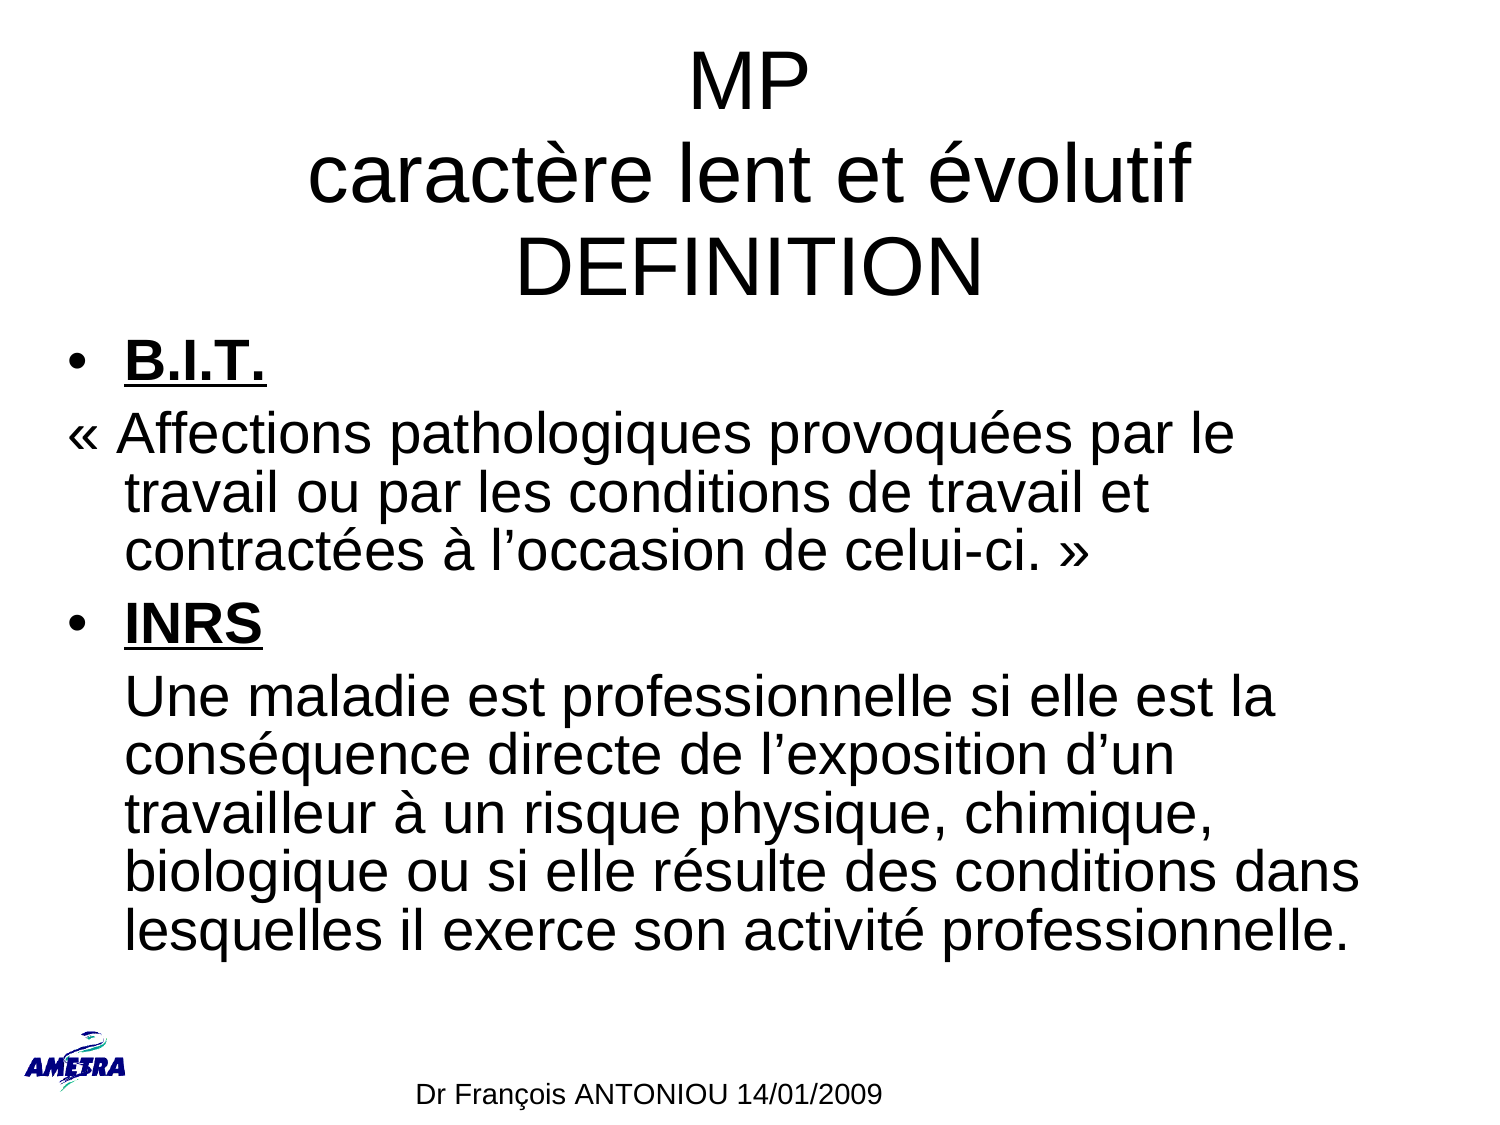

# MP caractère lent et évolutif DEFINITION
B.I.T.
« Affections pathologiques provoquées par le travail ou par les conditions de travail et contractées à l’occasion de celui-ci. »
INRS
	Une maladie est professionnelle si elle est la conséquence directe de l’exposition d’un travailleur à un risque physique, chimique, biologique ou si elle résulte des conditions dans lesquelles il exerce son activité professionnelle.
Dr François ANTONIOU 14/01/2009